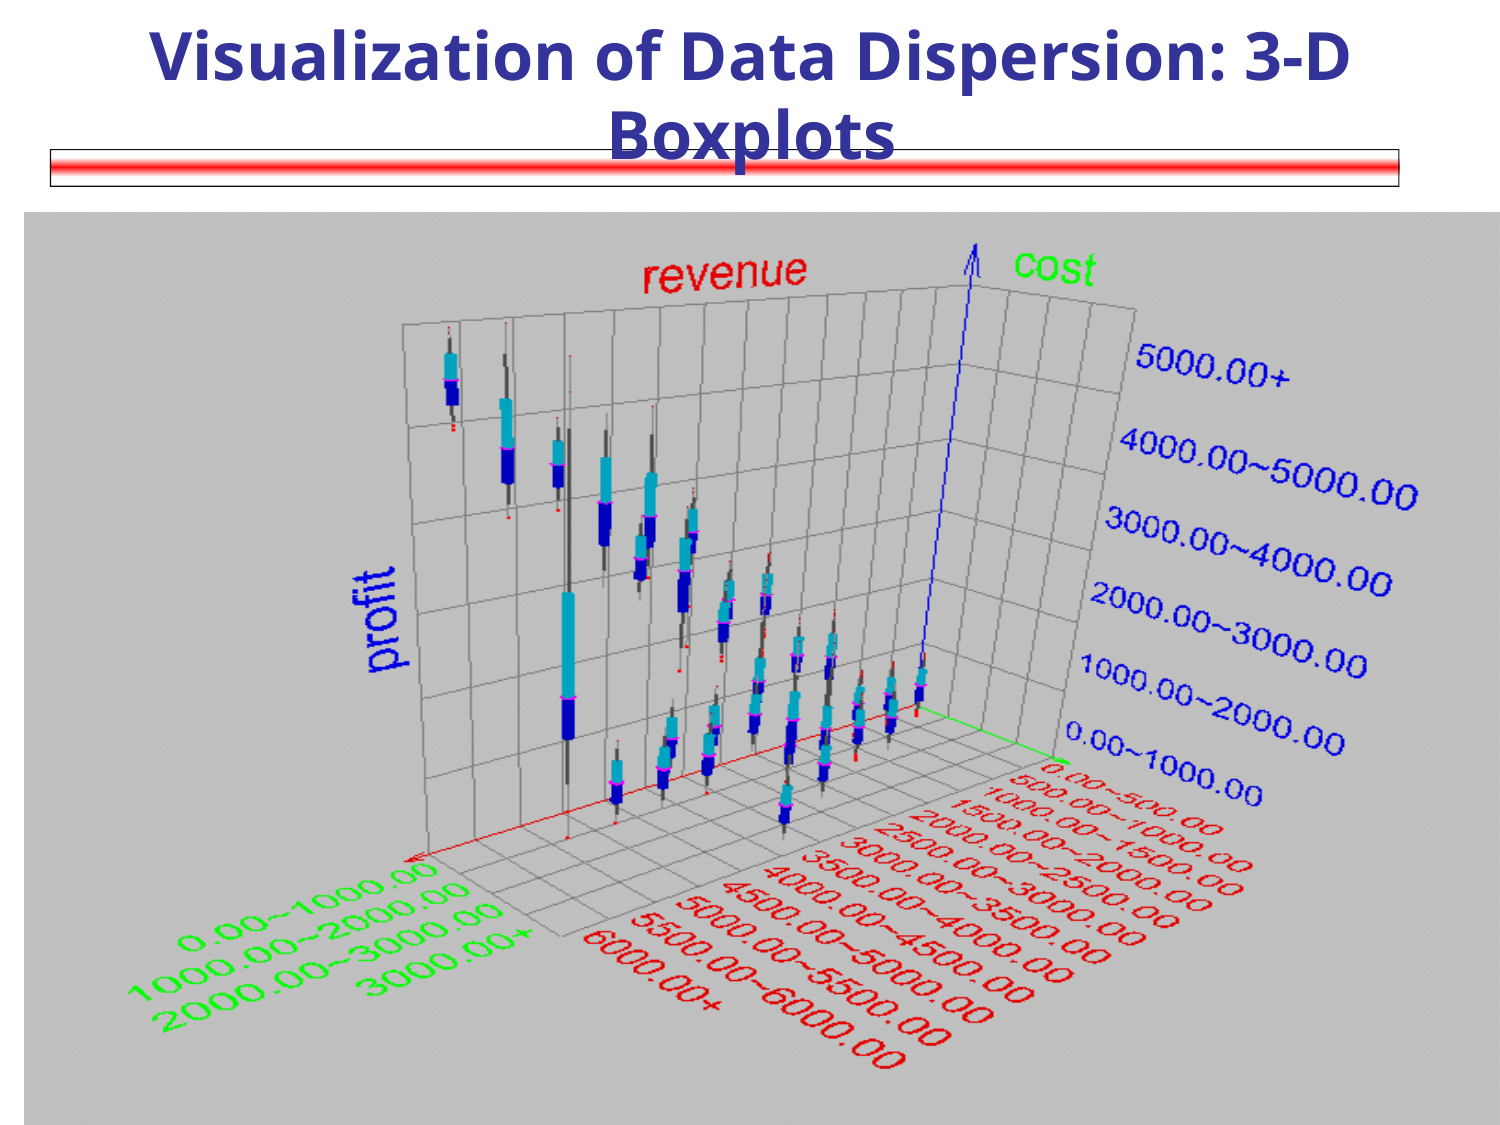

# Visualization of Data Dispersion: 3-D Boxplots
Data Mining: Concepts and Techniques